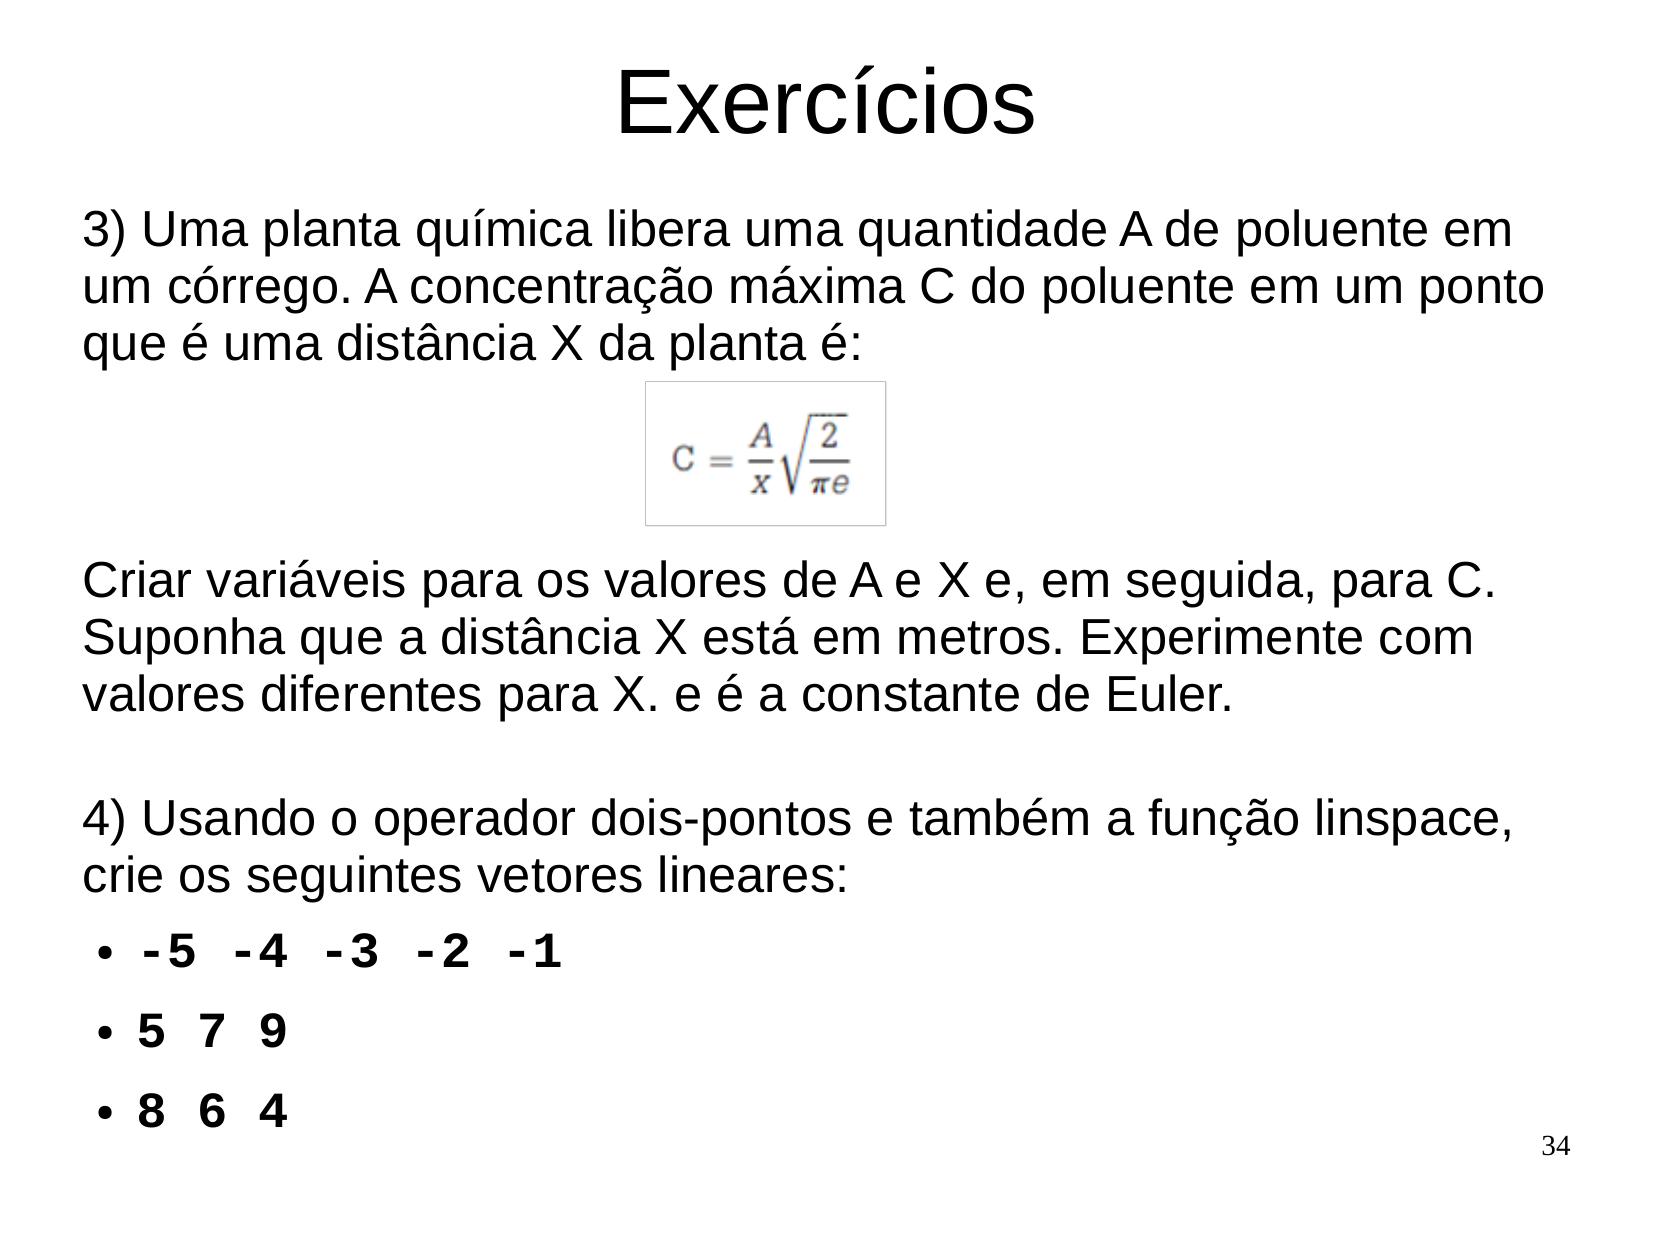

# Exercícios
3) Uma planta química libera uma quantidade A de poluente em um córrego. A concentração máxima C do poluente em um ponto que é uma distância X da planta é:
Criar variáveis para os valores de A e X e, em seguida, para C. Suponha que a distância X está em metros. Experimente com valores diferentes para X. e é a constante de Euler.
4) Usando o operador dois-pontos e também a função linspace, crie os seguintes vetores lineares:
-5 -4 -3 -2 -1
5 7 9
8 6 4
34